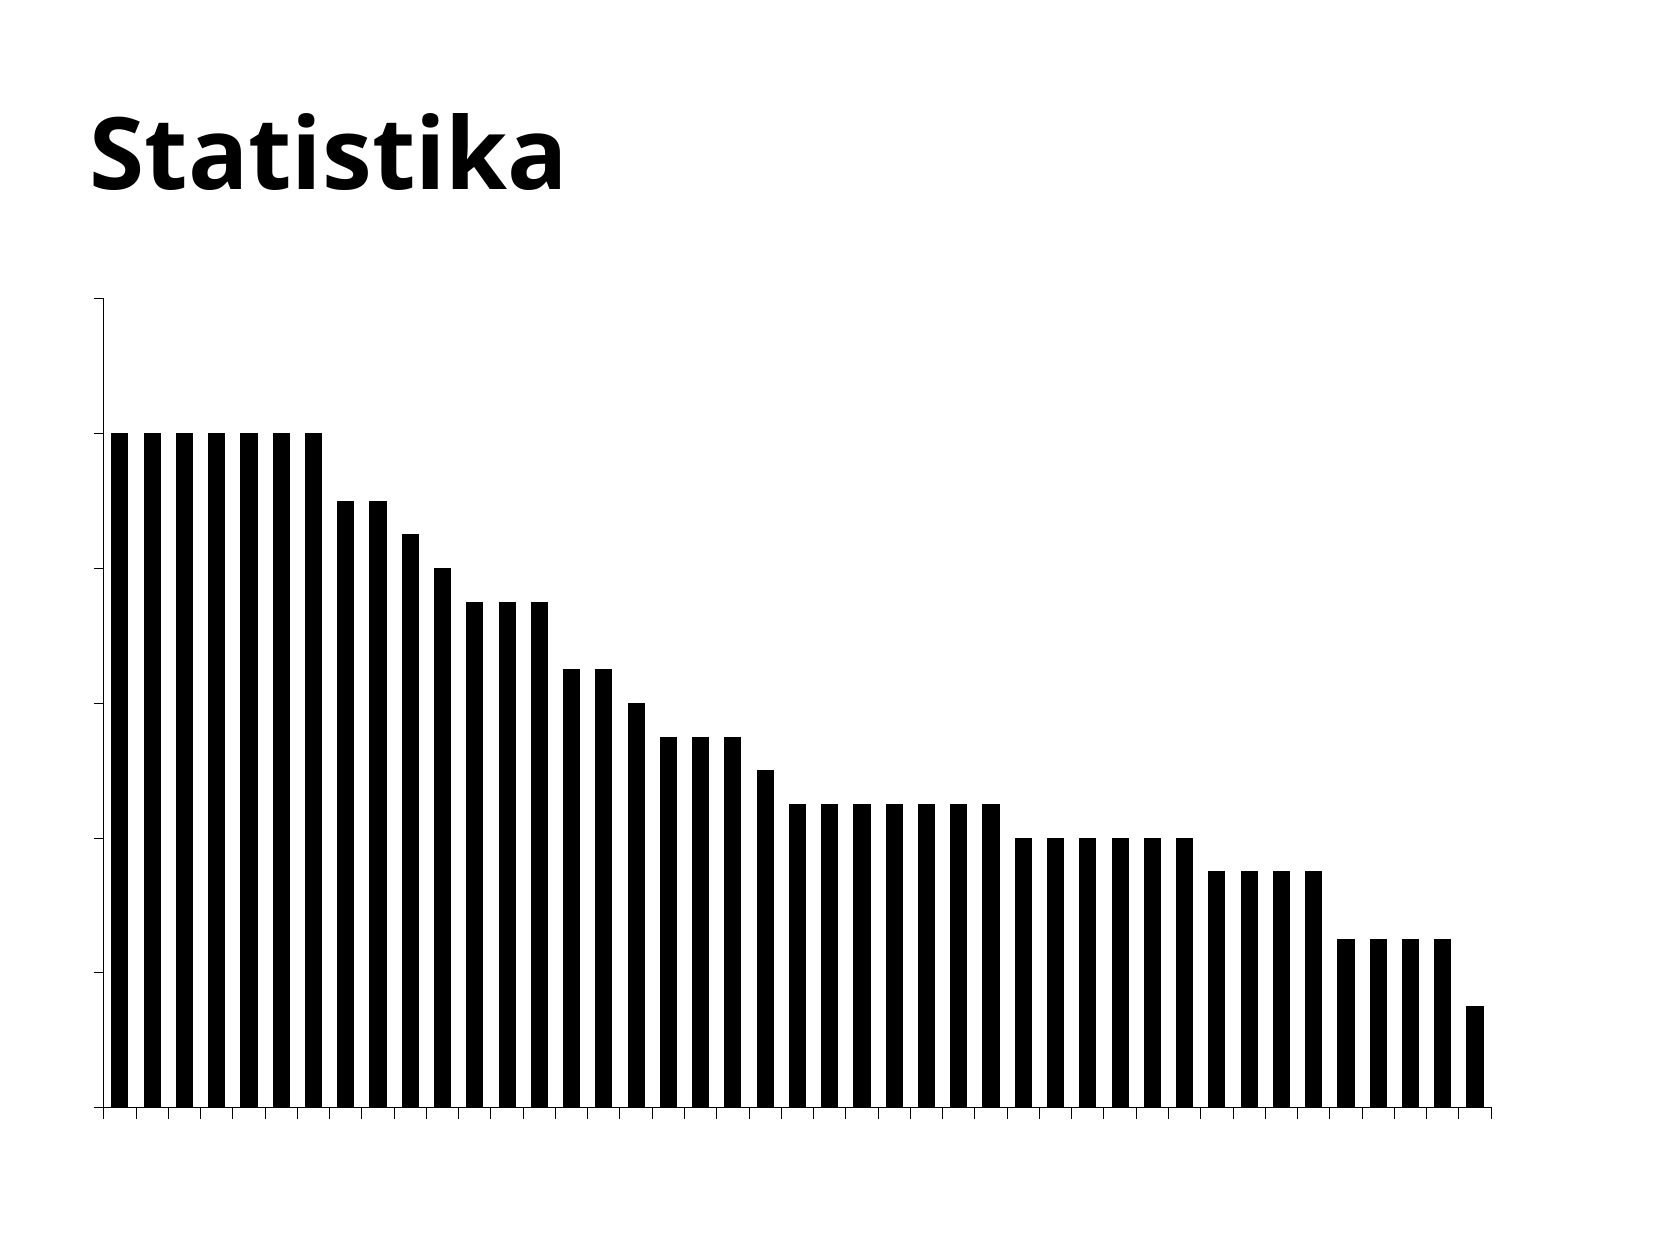

Statistika
### Chart
| Category | Column A |
|---|---|
| Row 1 | 100.0 |
| Row 2 | 100.0 |
| Row 3 | 100.0 |
| Row 4 | 100.0 |
| Row 5 | 100.0 |
| Row 6 | 100.0 |
| Row 7 | 100.0 |
| Row 8 | 90.0 |
| Row 9 | 90.0 |
| Row 10 | 85.0 |
| Row 11 | 80.0 |
| Row 12 | 75.0 |
| Row 13 | 75.0 |
| Row 14 | 75.0 |
| Row 15 | 65.0 |
| Row 16 | 65.0 |
| Row 17 | 60.0 |
| Row 18 | 55.0 |
| Row 19 | 55.0 |
| Row 20 | 55.0 |
| Row 21 | 50.0 |
| Row 22 | 45.0 |
| Row 23 | 45.0 |
| Row 24 | 45.0 |
| Row 25 | 45.0 |
| Row 26 | 45.0 |
| Row 27 | 45.0 |
| Row 28 | 45.0 |
| Row 29 | 40.0 |
| Row 30 | 40.0 |
| Row 31 | 40.0 |
| Row 32 | 40.0 |
| Row 33 | 40.0 |
| Row 34 | 40.0 |
| Row 35 | 35.0 |
| Row 36 | 35.0 |
| Row 37 | 35.0 |
| Row 38 | 35.0 |
| Row 39 | 25.0 |
| Row 40 | 25.0 |
| Row 41 | 25.0 |
| Row 42 | 25.0 |
| Row 43 | 15.0 |